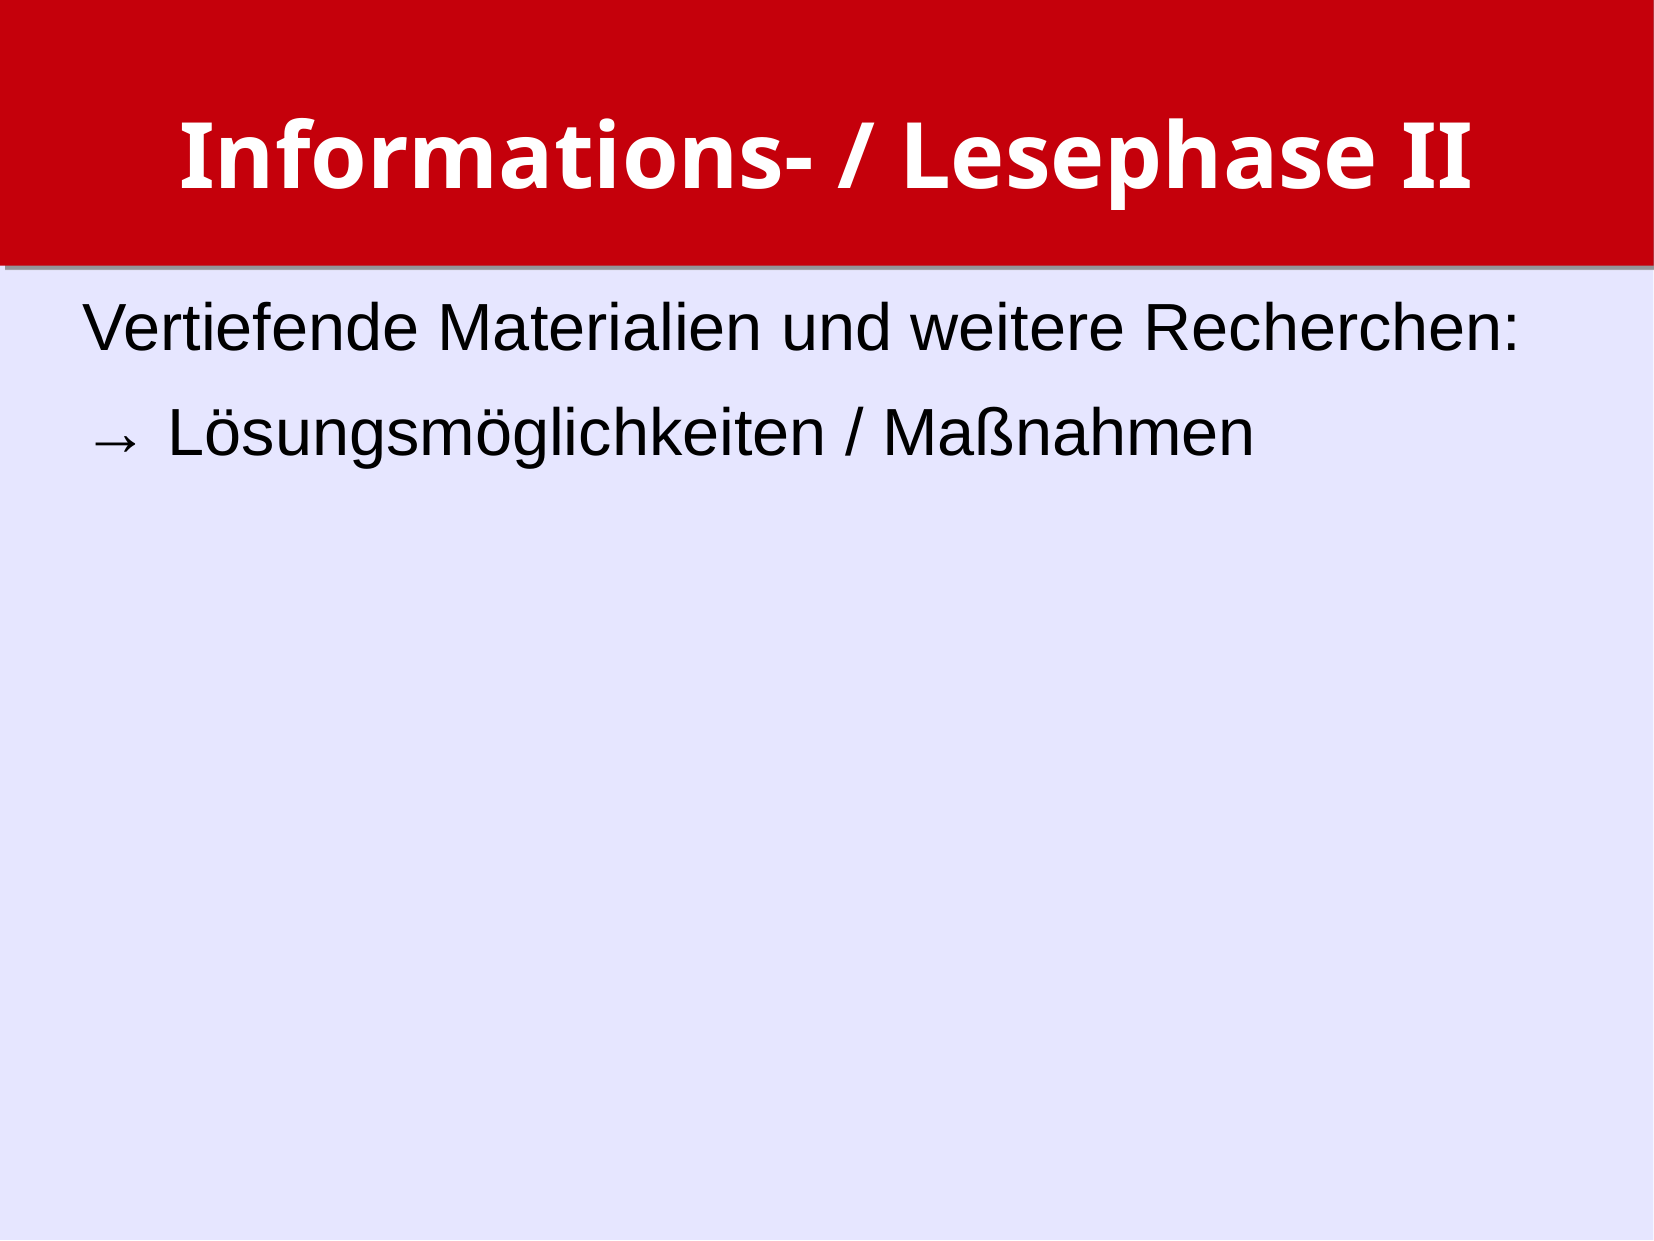

# Informations- / Lesephase II
Vertiefende Materialien und weitere Recherchen:
→ Lösungsmöglichkeiten / Maßnahmen